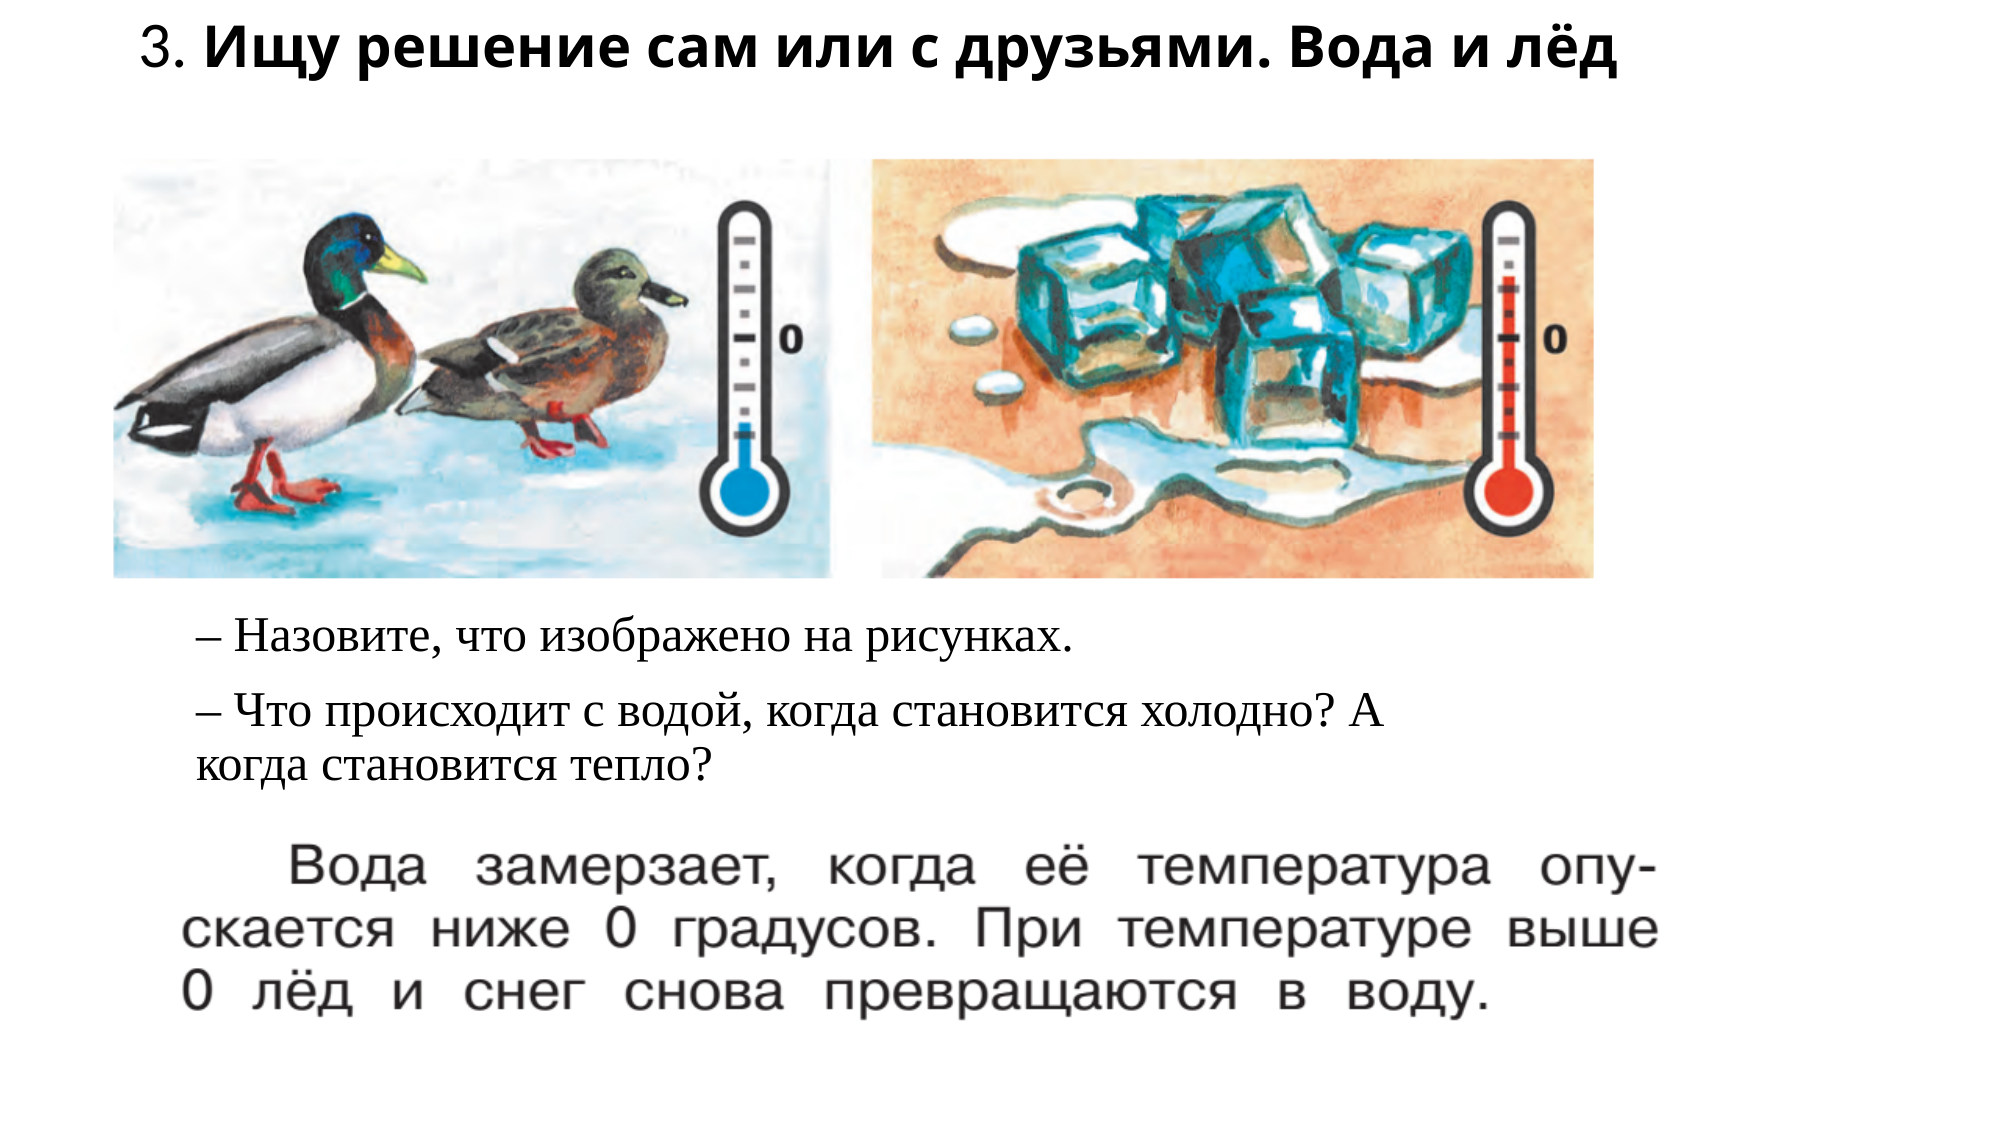

3. Ищу решение сам или с друзьями. Вода и лёд
# – Назовите, что изображено на рисунках.
– Что происходит с водой, когда становится холодно? А когда становится тепло?